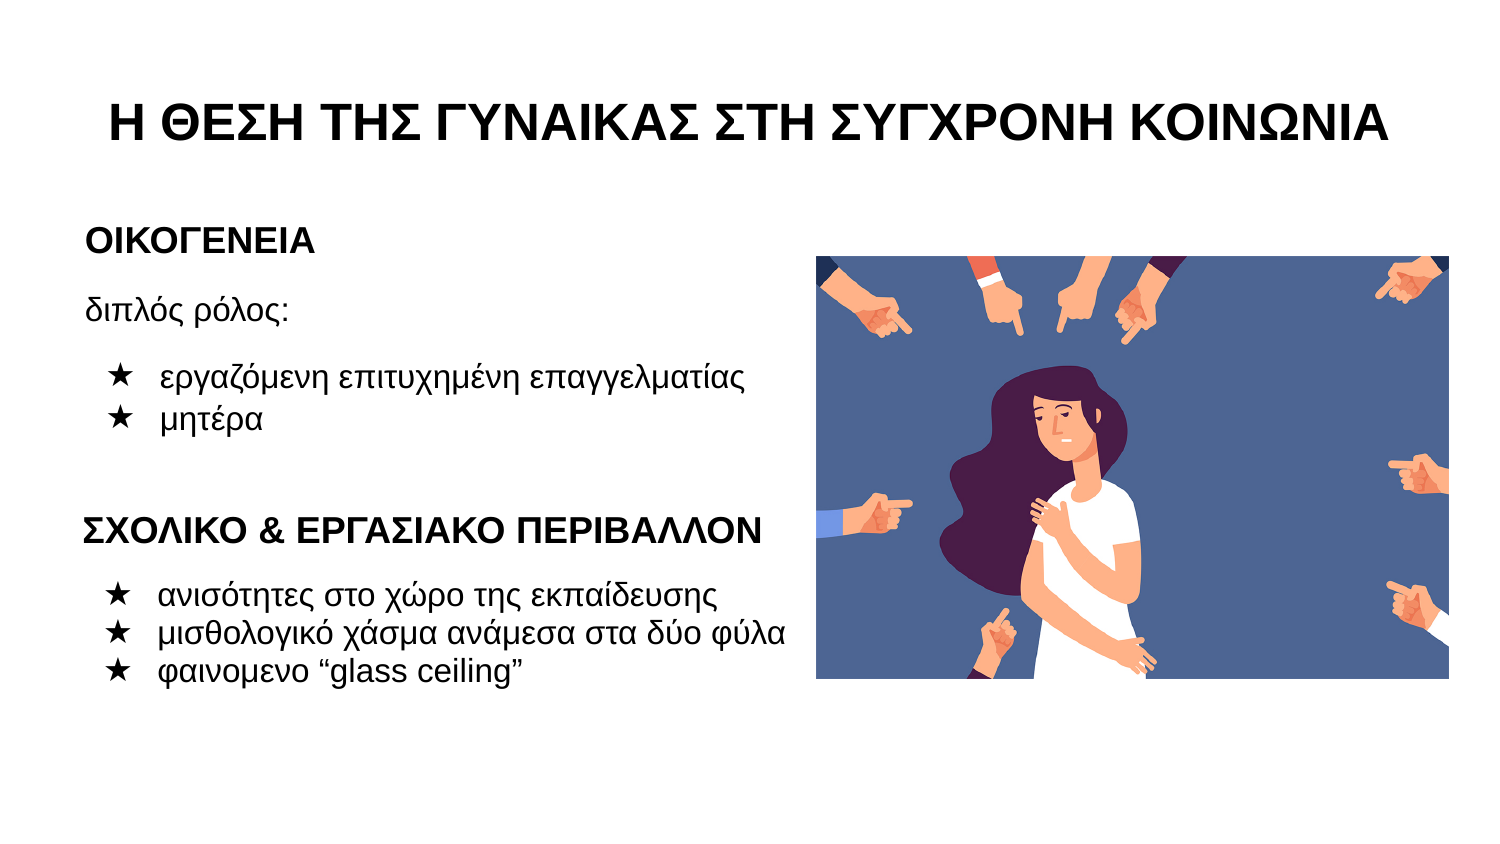

# Η ΘΕΣΗ ΤΗΣ ΓΥΝΑΙΚΑΣ ΣΤΗ ΣΥΓΧΡΟΝΗ ΚΟΙΝΩΝΙΑ
ΟΙΚΟΓΕΝΕΙΑ
διπλός ρόλος:
εργαζόμενη επιτυχημένη επαγγελματίας
μητέρα
ΣΧΟΛΙΚΟ & ΕΡΓΑΣΙΑΚΟ ΠΕΡΙΒΑΛΛΟΝ
ανισότητες στο χώρο της εκπαίδευσης
μισθολογικό χάσμα ανάμεσα στα δύο φύλα
φαινομενο “glass ceiling”